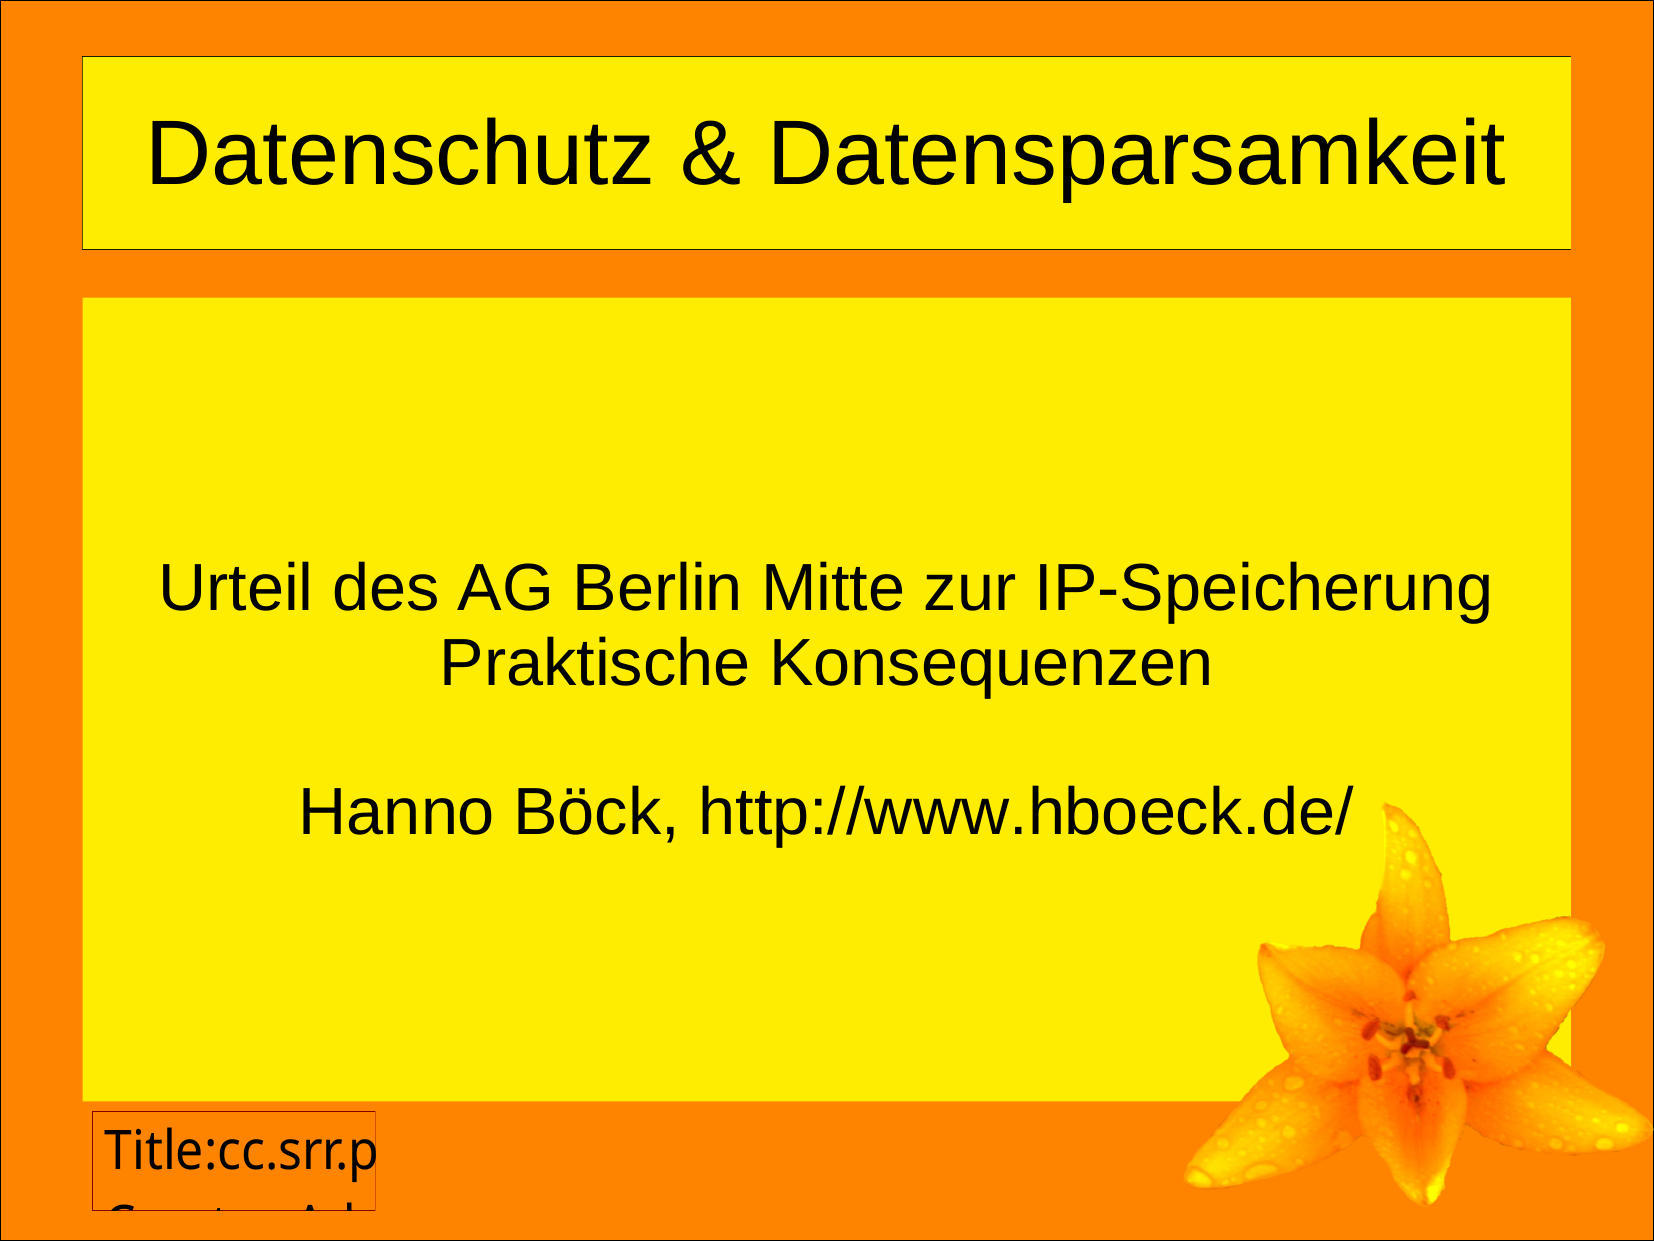

# Datenschutz & Datensparsamkeit
Urteil des AG Berlin Mitte zur IP-Speicherung
Praktische Konsequenzen
Hanno Böck, http://www.hboeck.de/